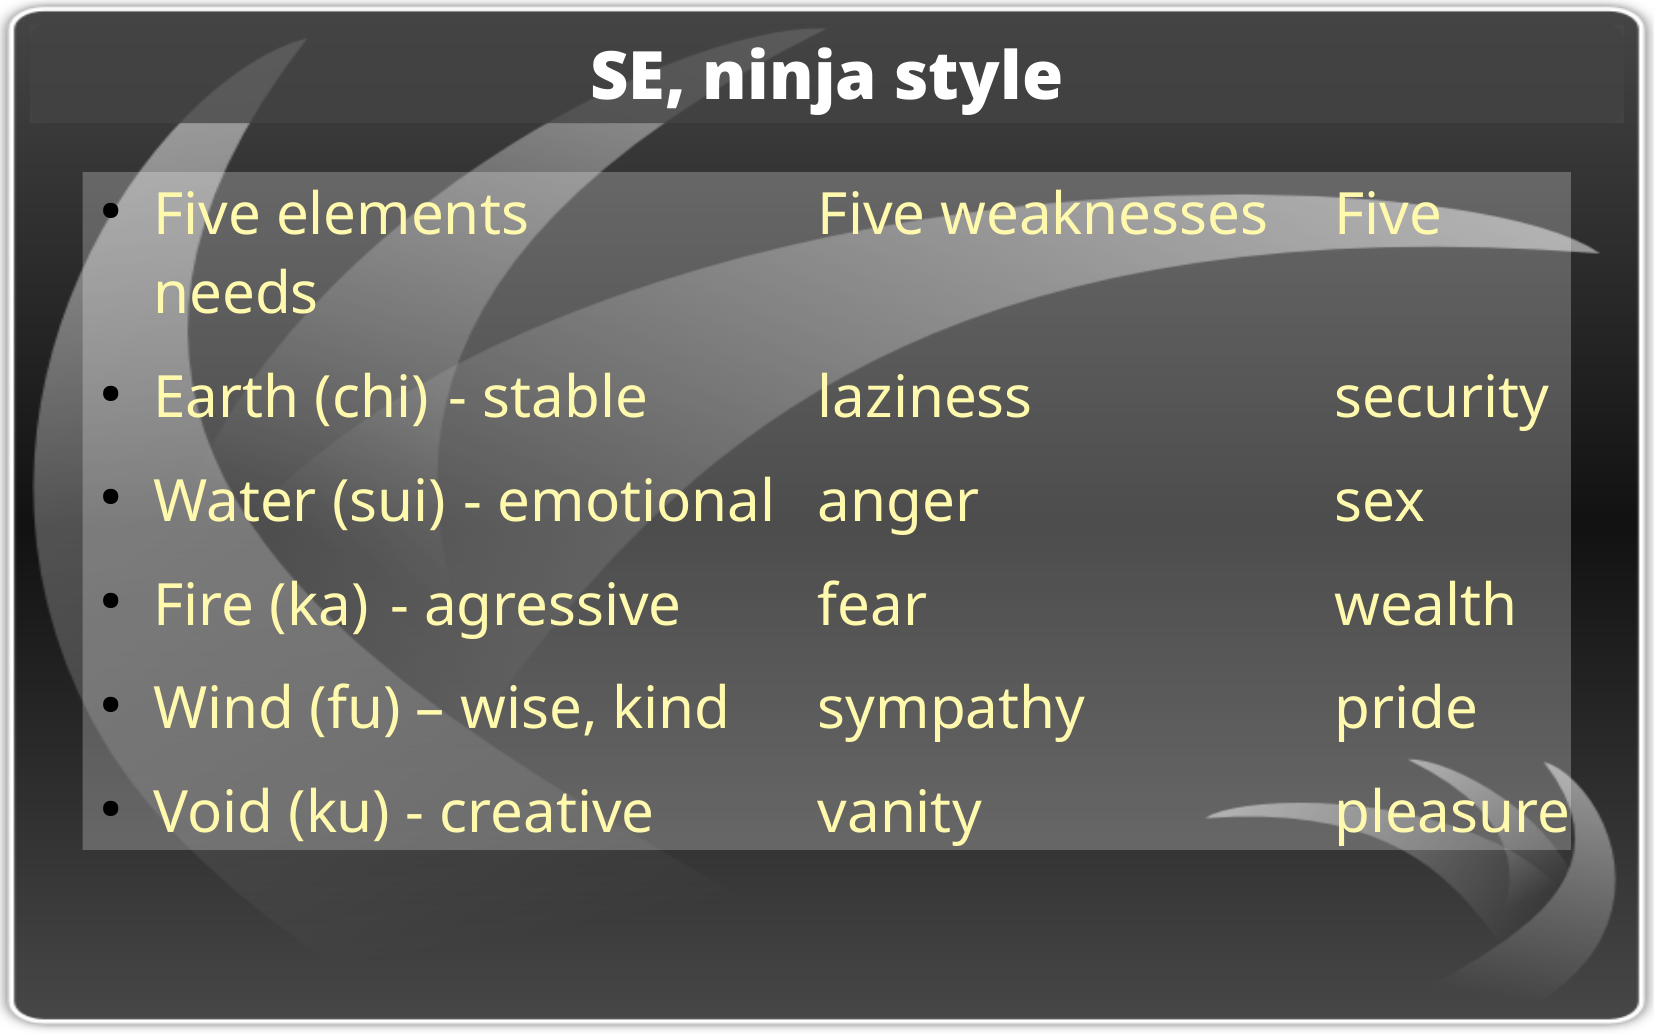

# SE, ninja style
Five elements				Five weaknesses	Five needs
Earth (chi)	- stable			laziness					security
Water (sui)	 - emotional	anger					sex
Fire (ka)	 - agressive		fear						wealth
Wind (fu) – wise, kind		sympathy				pride
Void (ku) - creative			vanity					pleasure